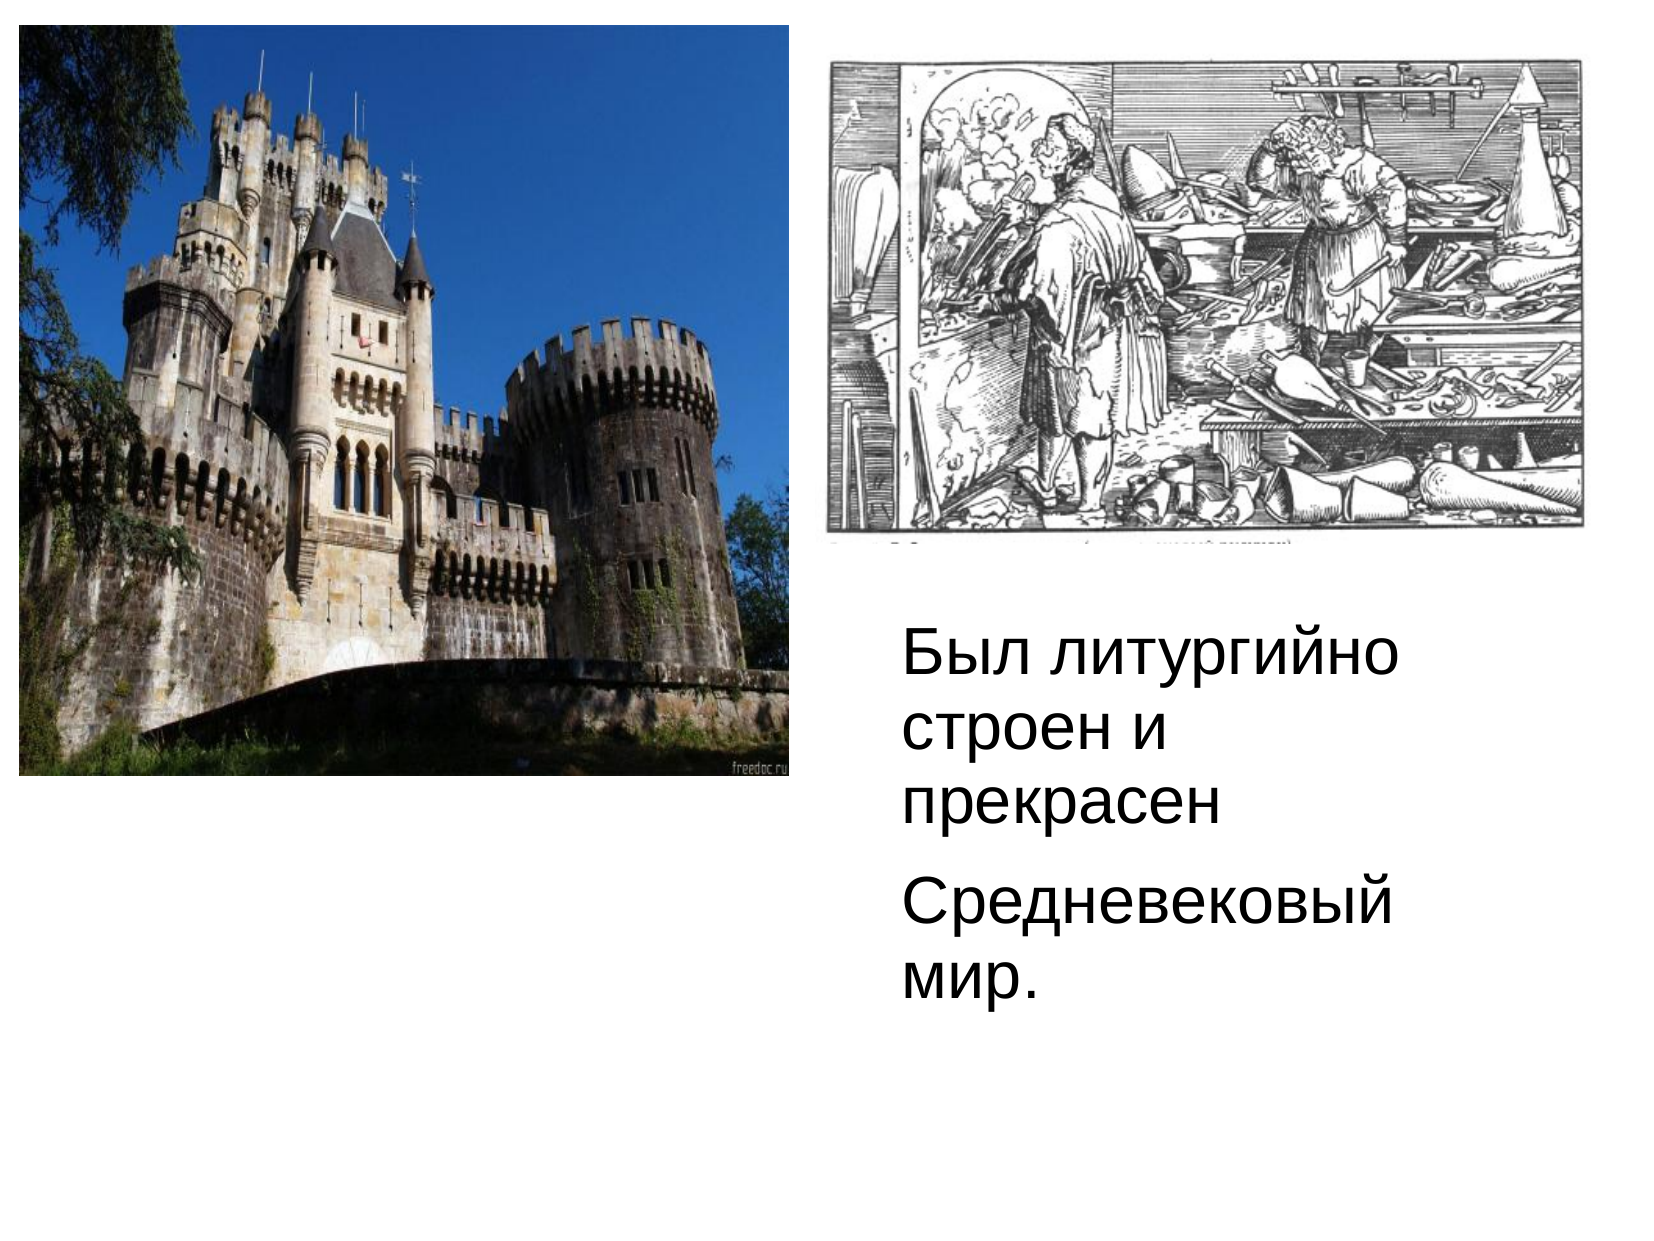

Был литургийно строен и прекрасен
Средневековый мир.